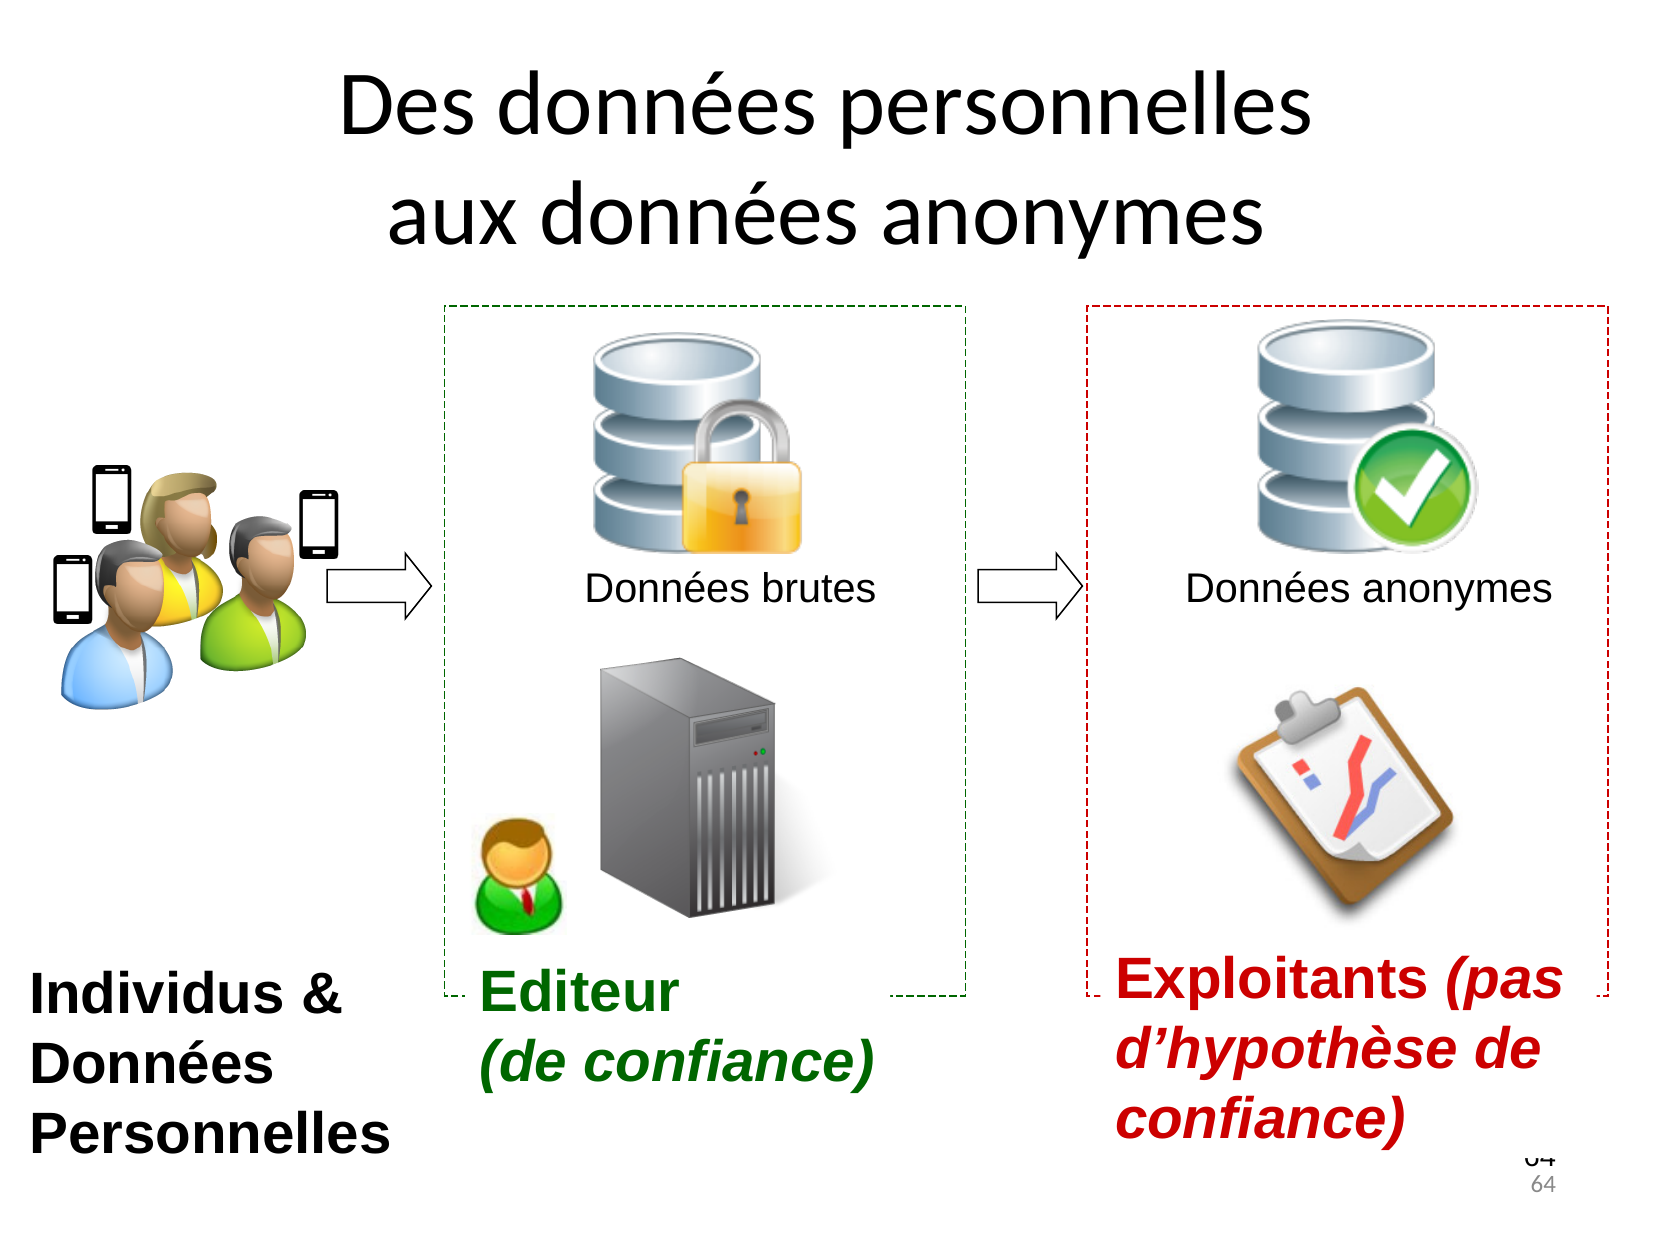

Des données personnelles
aux données anonymes
Données brutes
Données anonymes
Exploitants (pas
d’hypothèse de
confiance)
Editeur
(de confiance)
Individus &
Données
Personnelles